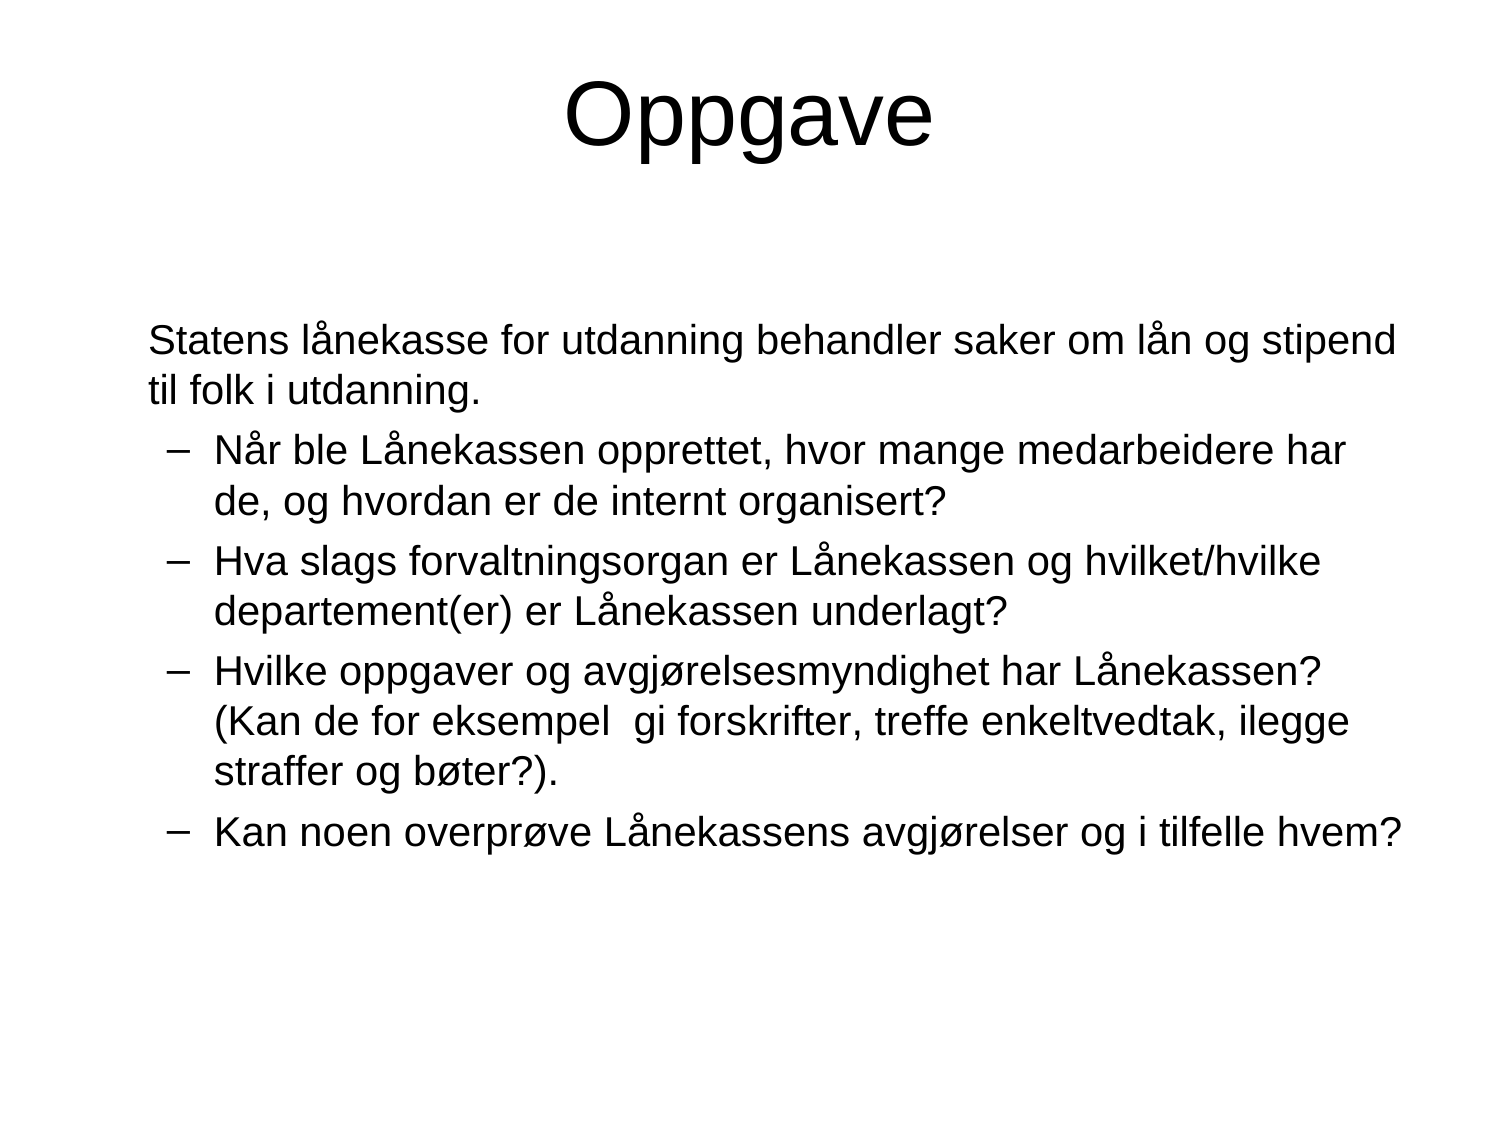

# Oppgave
	Statens lånekasse for utdanning behandler saker om lån og stipend til folk i utdanning.
Når ble Lånekassen opprettet, hvor mange medarbeidere har de, og hvordan er de internt organisert?
Hva slags forvaltningsorgan er Lånekassen og hvilket/hvilke departement(er) er Lånekassen underlagt?
Hvilke oppgaver og avgjørelsesmyndighet har Lånekassen? (Kan de for eksempel gi forskrifter, treffe enkeltvedtak, ilegge straffer og bøter?).
Kan noen overprøve Lånekassens avgjørelser og i tilfelle hvem?